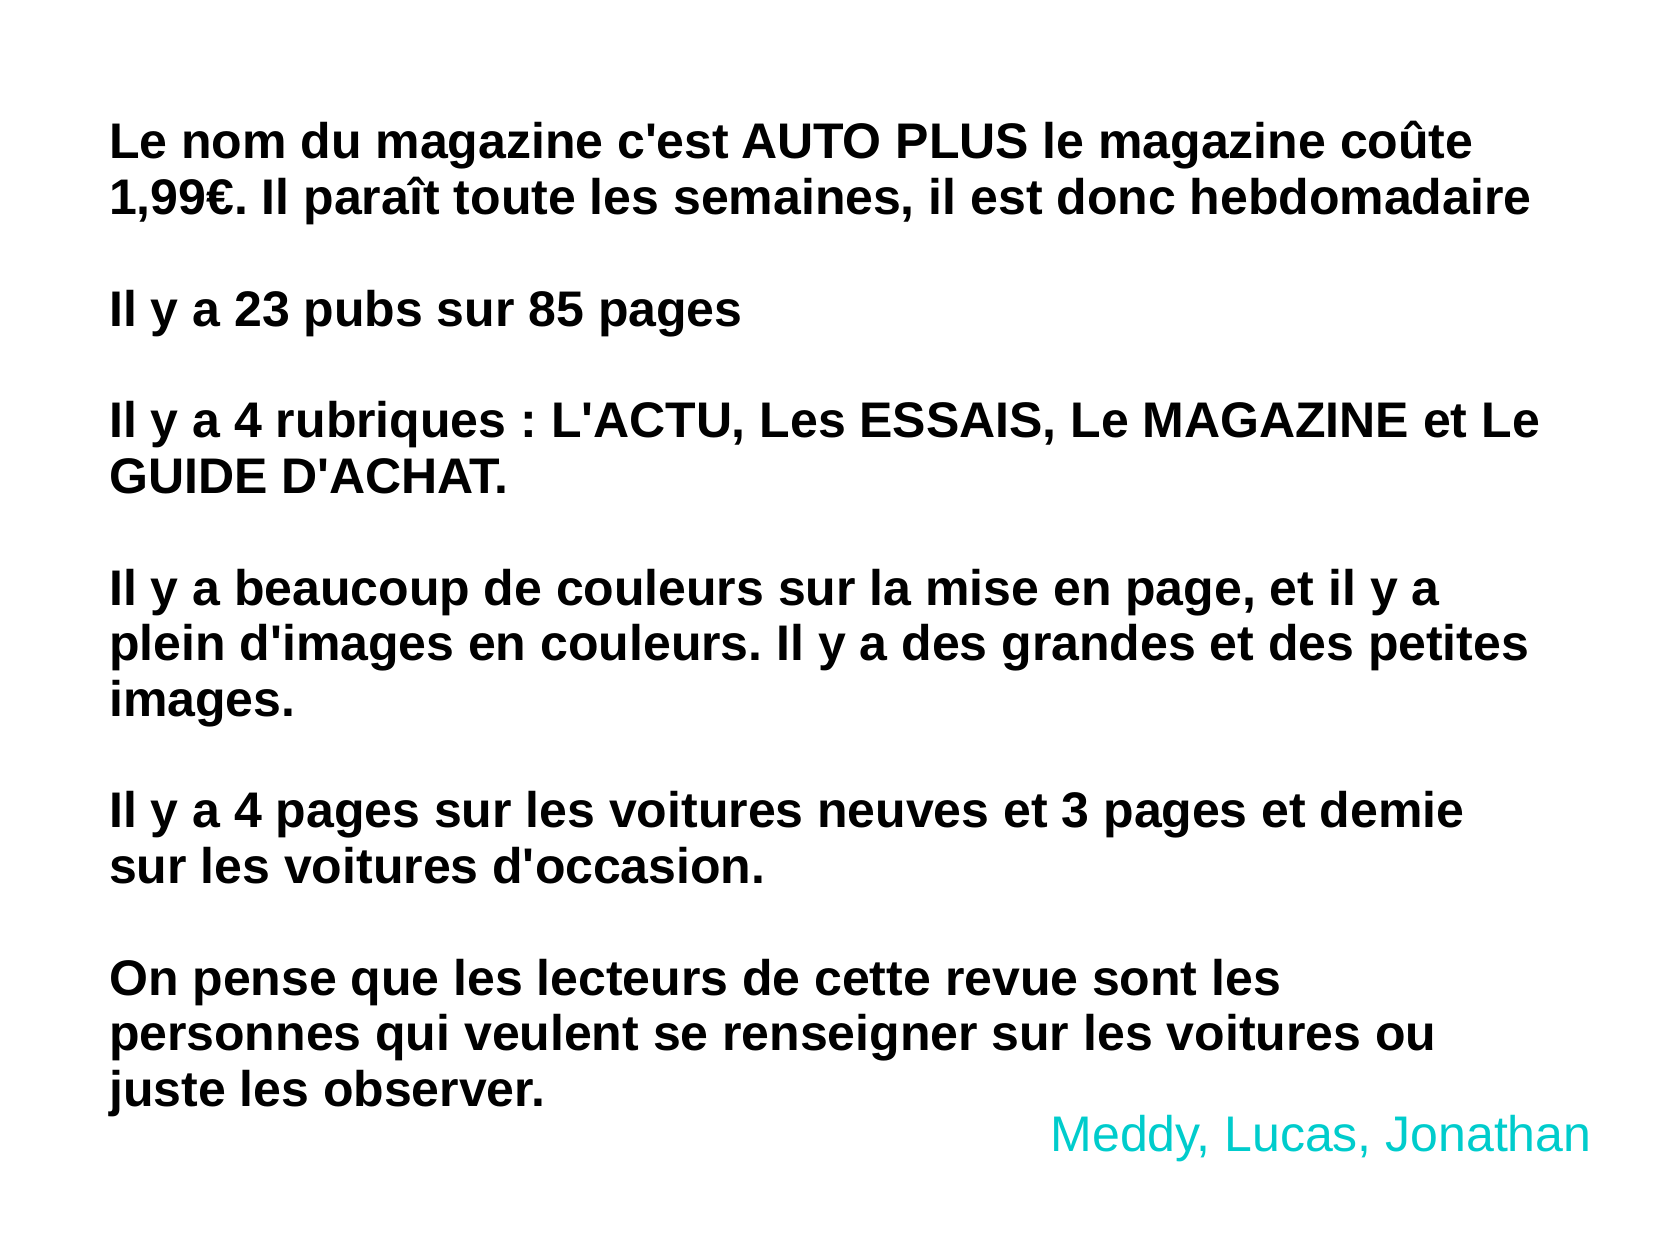

Le nom du magazine c'est AUTO PLUS le magazine coûte 1,99€. Il paraît toute les semaines, il est donc hebdomadaire
Il y a 23 pubs sur 85 pages
Il y a 4 rubriques : L'ACTU, Les ESSAIS, Le MAGAZINE et Le GUIDE D'ACHAT.
Il y a beaucoup de couleurs sur la mise en page, et il y a plein d'images en couleurs. Il y a des grandes et des petites images.
Il y a 4 pages sur les voitures neuves et 3 pages et demie sur les voitures d'occasion.
On pense que les lecteurs de cette revue sont les personnes qui veulent se renseigner sur les voitures ou juste les observer.
Meddy, Lucas, Jonathan